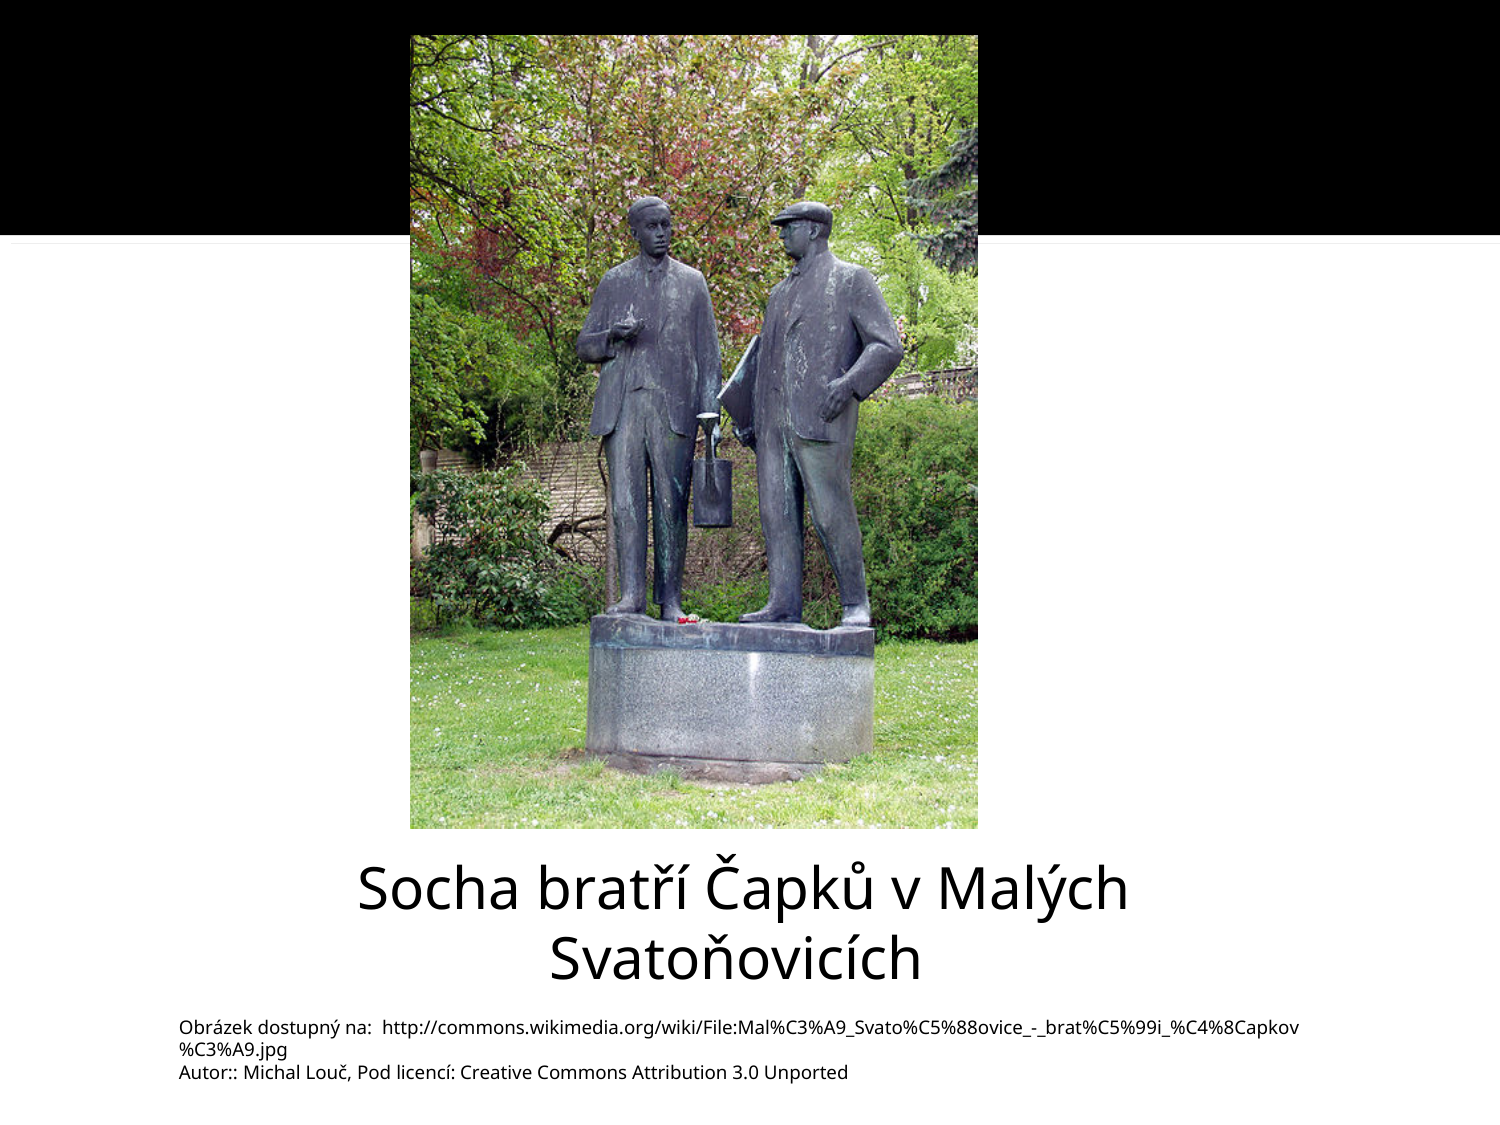

Socha bratří Čapků v Malých Svatoňovicích
Obrázek dostupný na: http://commons.wikimedia.org/wiki/File:Mal%C3%A9_Svato%C5%88ovice_-_brat%C5%99i_%C4%8Capkov%C3%A9.jpg
Autor:: Michal Louč, Pod licencí: Creative Commons Attribution 3.0 Unported